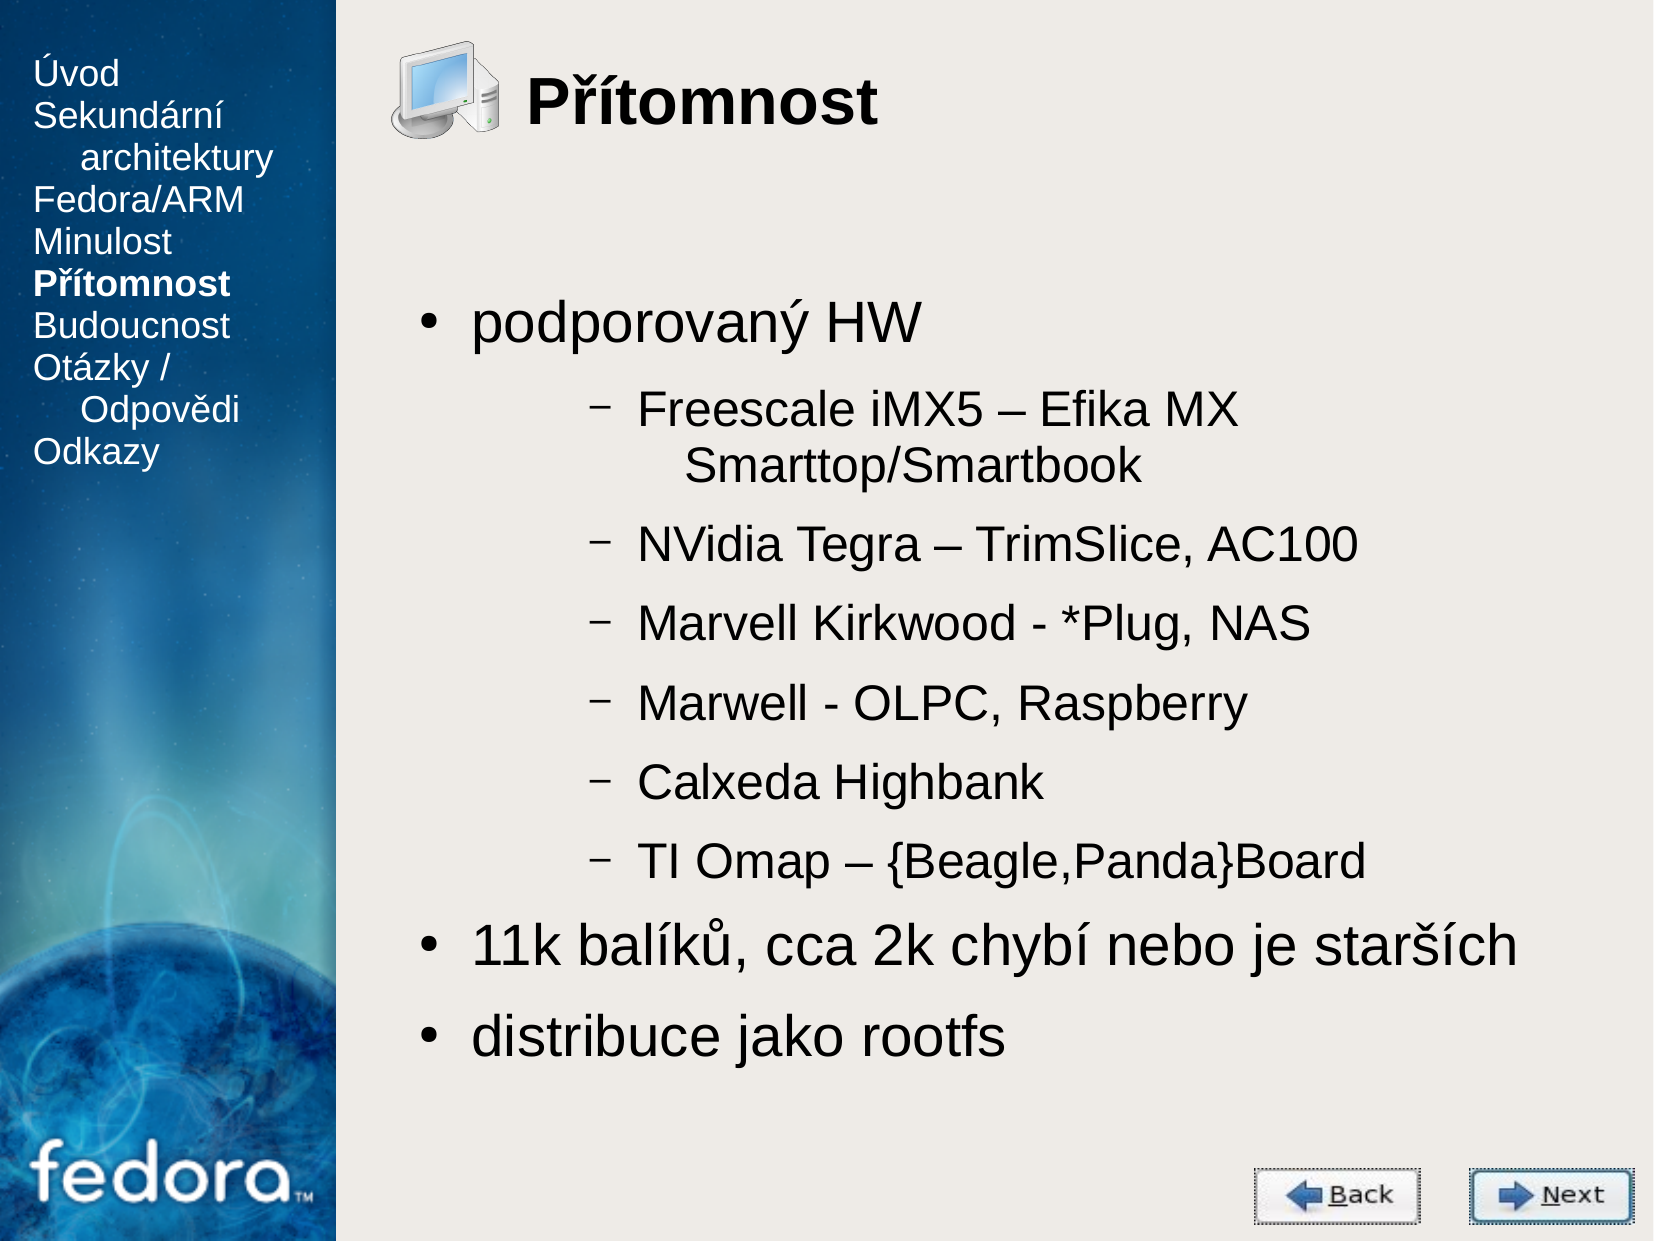

Úvod
Sekundární architektury
Fedora/ARM
Minulost
Přítomnost
Budoucnost
Otázky / Odpovědi
Odkazy
# Agenda
Přítomnost
podporovaný HW
Freescale iMX5 – Efika MX Smarttop/Smartbook
NVidia Tegra – TrimSlice, AC100
Marvell Kirkwood - *Plug, NAS
Marwell - OLPC, Raspberry
Calxeda Highbank
TI Omap – {Beagle,Panda}Board
11k balíků, cca 2k chybí nebo je starších
distribuce jako rootfs